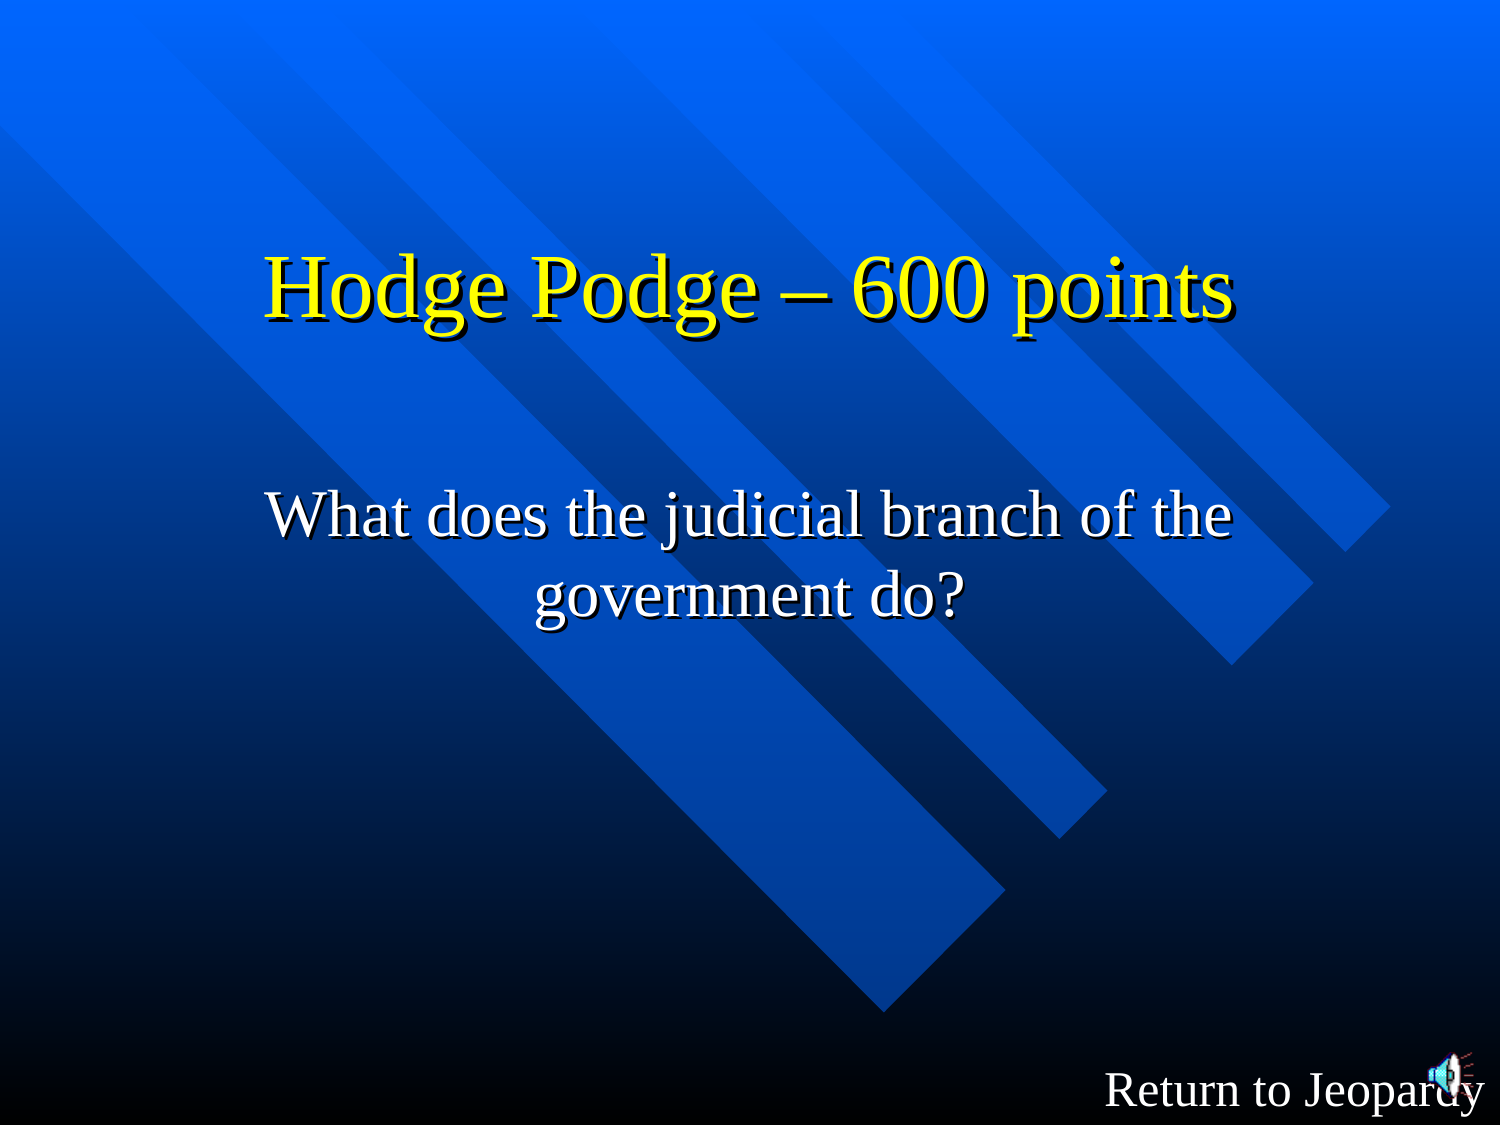

# Hodge Podge – 600 points
What does the judicial branch of the government do?
Return to Jeopardy